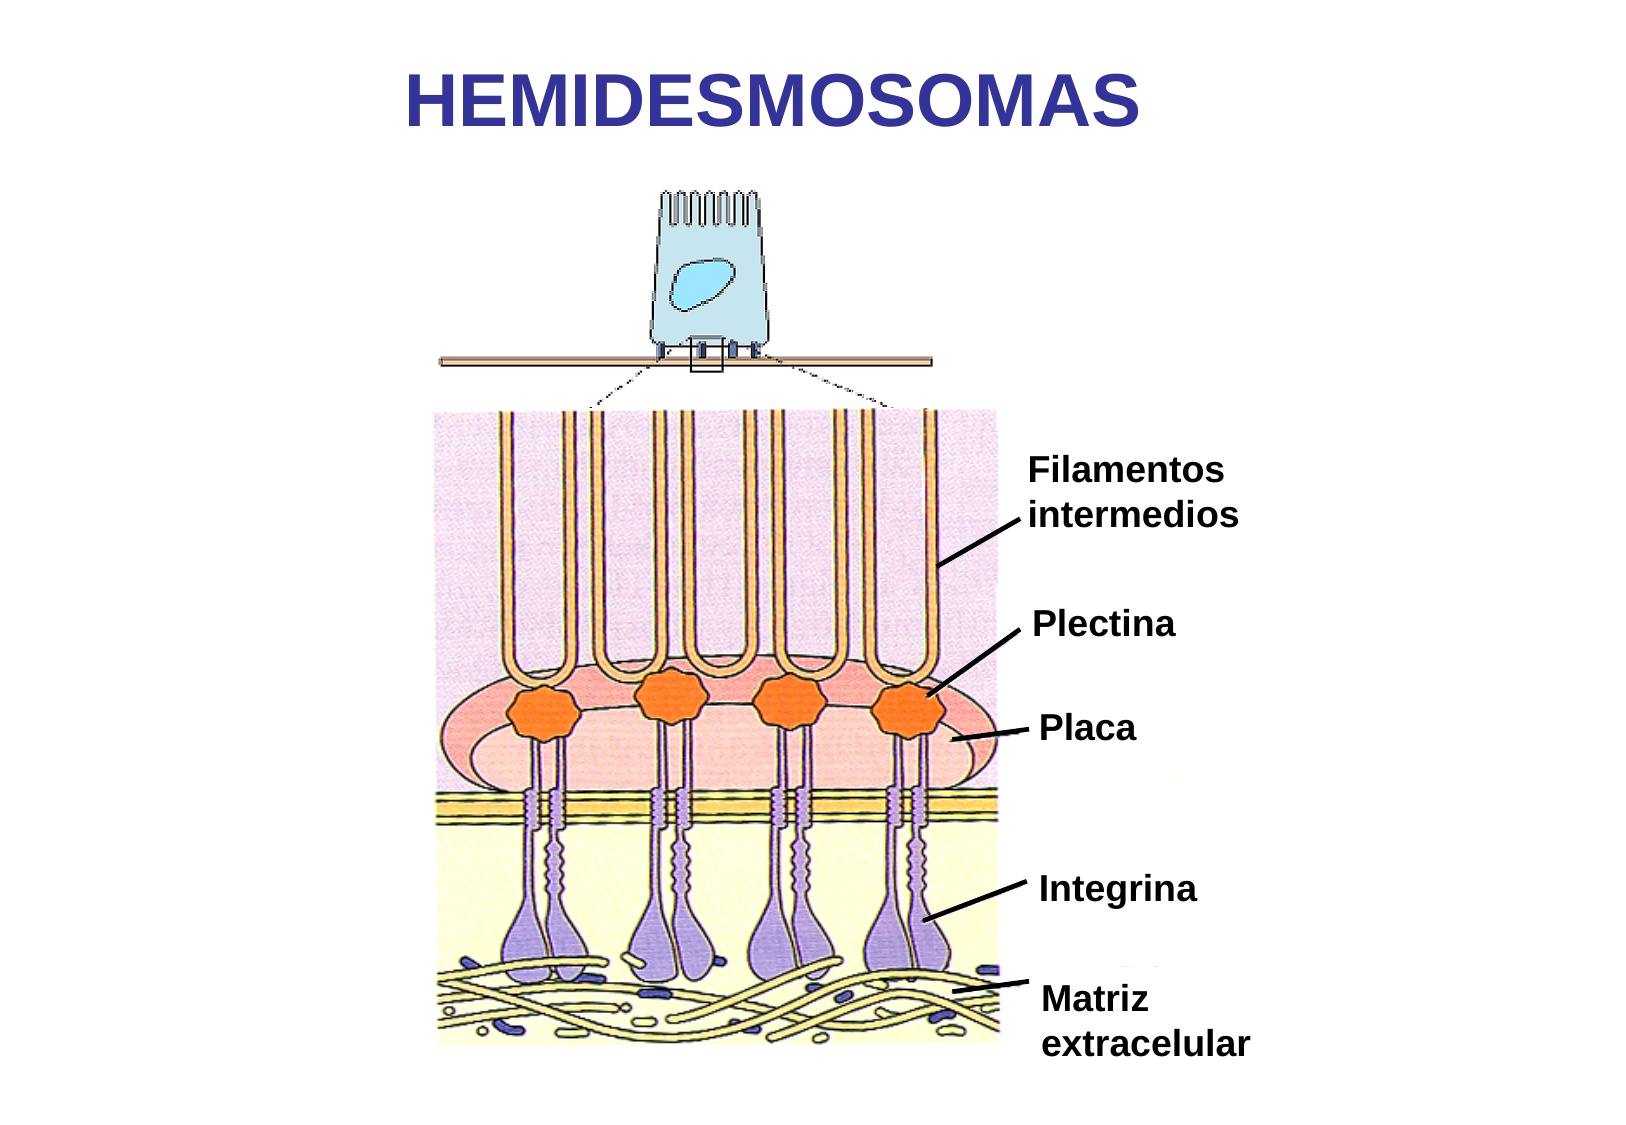

HEMIDESMOSOMAS
Filamentos intermedios
Plectina
Placa
Integrina
Matriz extracelular